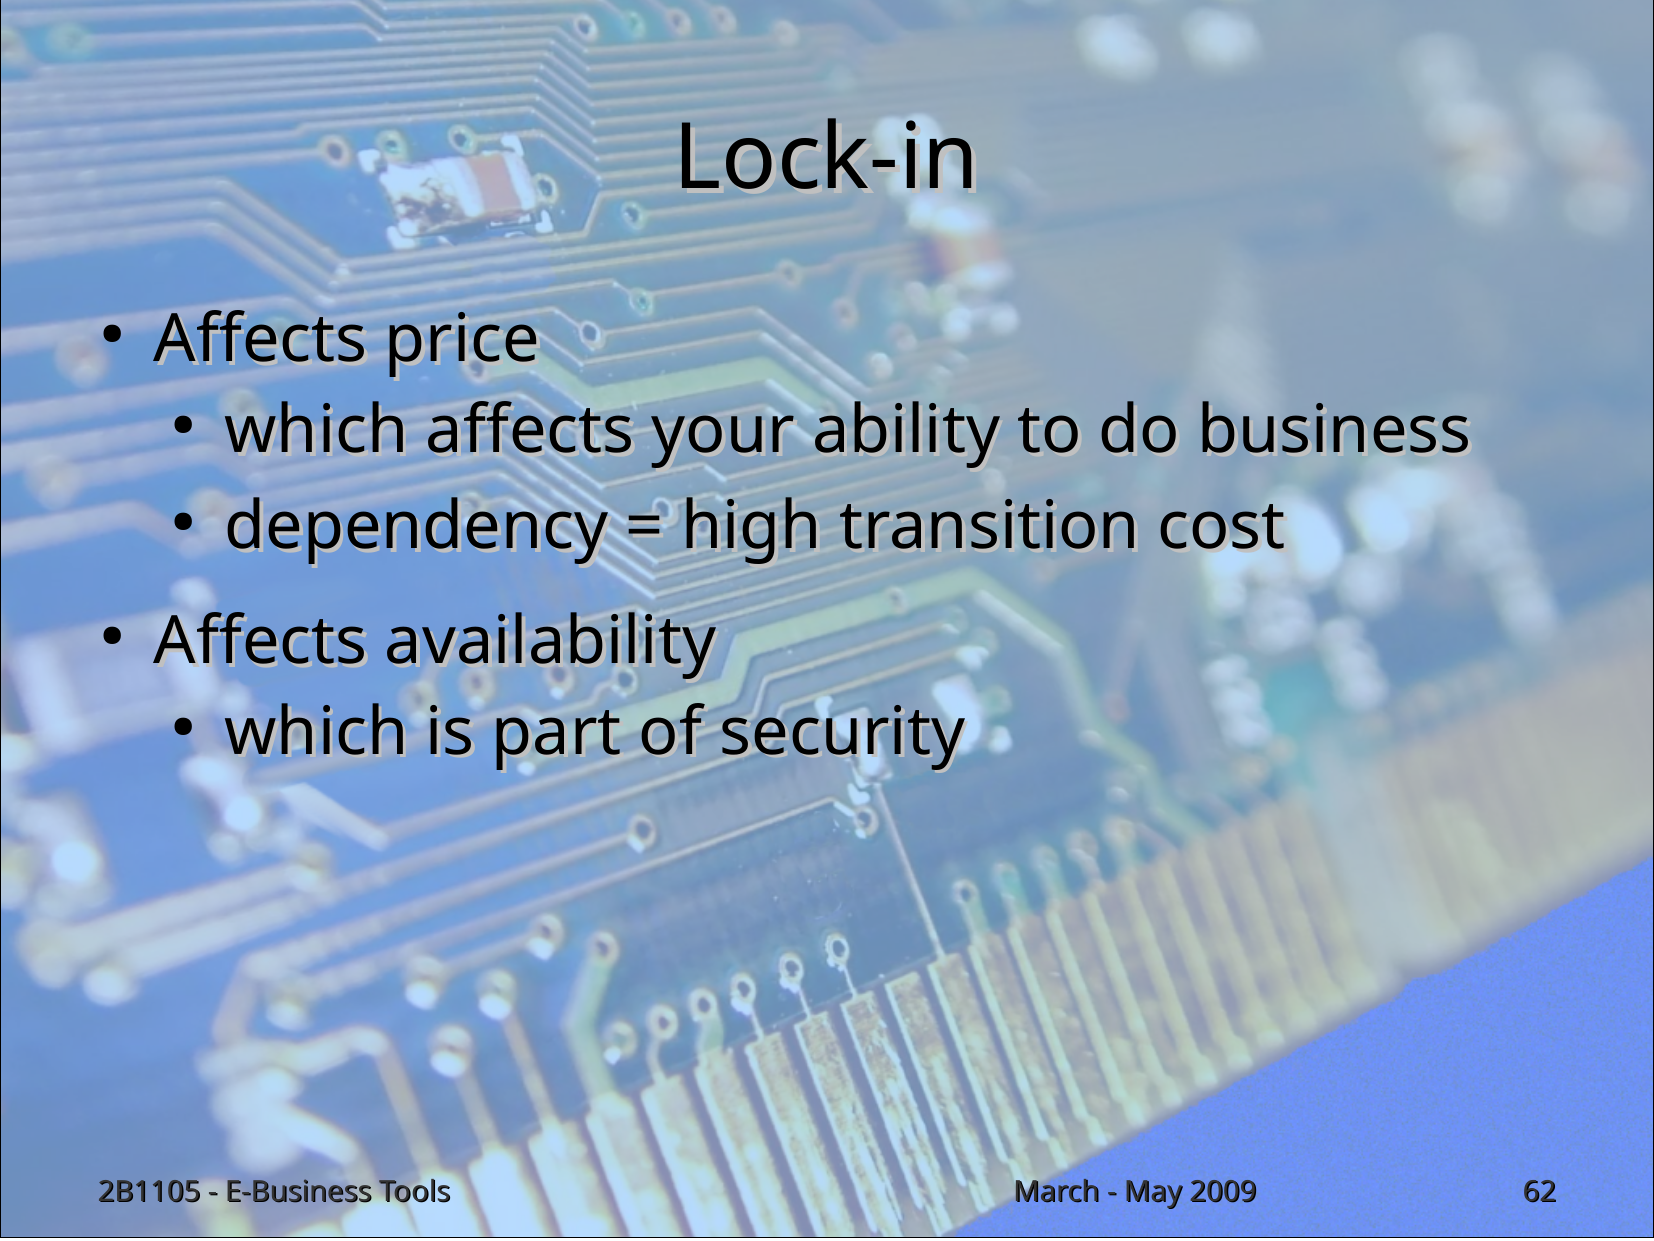

# Lock-in
Affects price
which affects your ability to do business
dependency = high transition cost
Affects availability
which is part of security